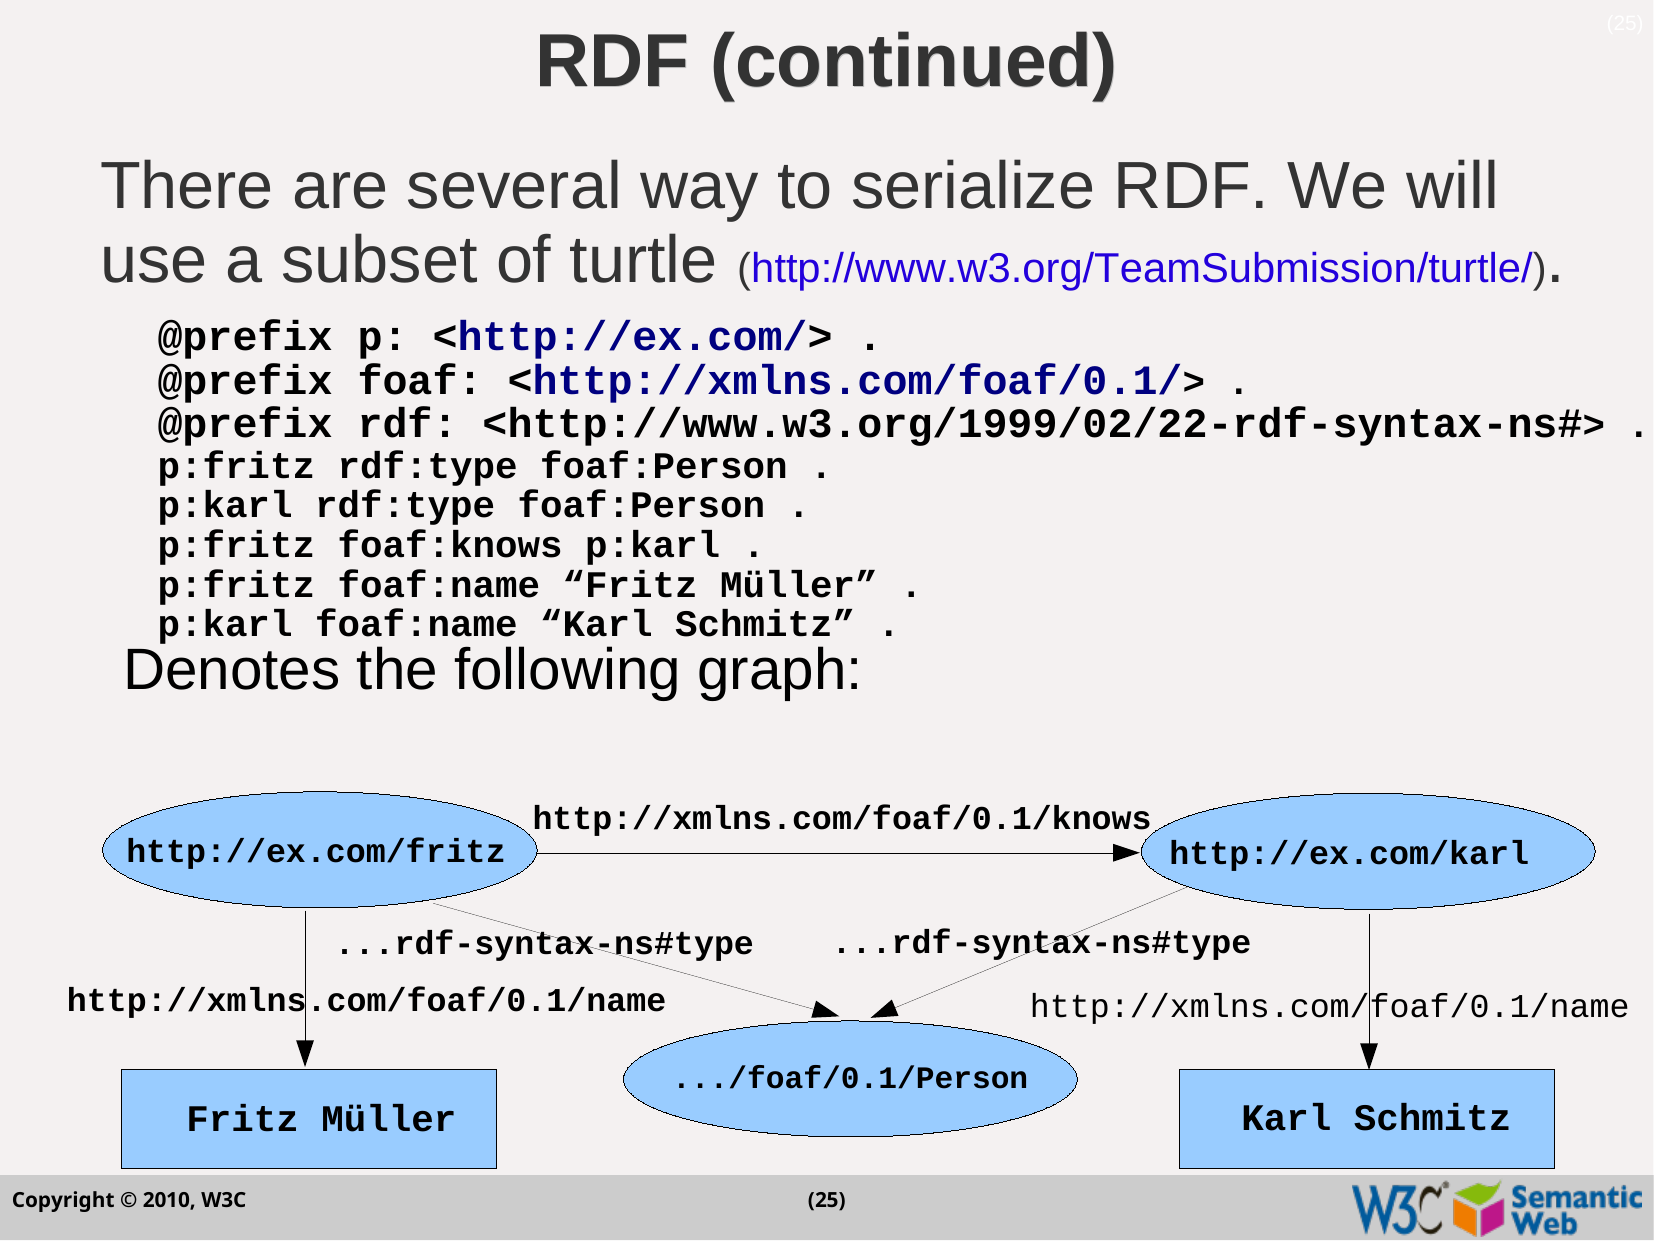

# RDF (continued)
There are several way to serialize RDF. We will use a subset of turtle (http://www.w3.org/TeamSubmission/turtle/).
@prefix p: <http://ex.com/> .
@prefix foaf: <http://xmlns.com/foaf/0.1/> .
@prefix rdf: <http://www.w3.org/1999/02/22-rdf-syntax-ns#> .
p:fritz rdf:type foaf:Person .
p:karl rdf:type foaf:Person .
p:fritz foaf:knows p:karl .
p:fritz foaf:name “Fritz Müller” .
p:karl foaf:name “Karl Schmitz” .
Denotes the following graph:
http://xmlns.com/foaf/0.1/knows
http://ex.com/fritz
http://ex.com/karl
...rdf-syntax-ns#type
...rdf-syntax-ns#type
http://xmlns.com/foaf/0.1/name
http://xmlns.com/foaf/0.1/name
.../foaf/0.1/Person
Karl Schmitz
Fritz Müller